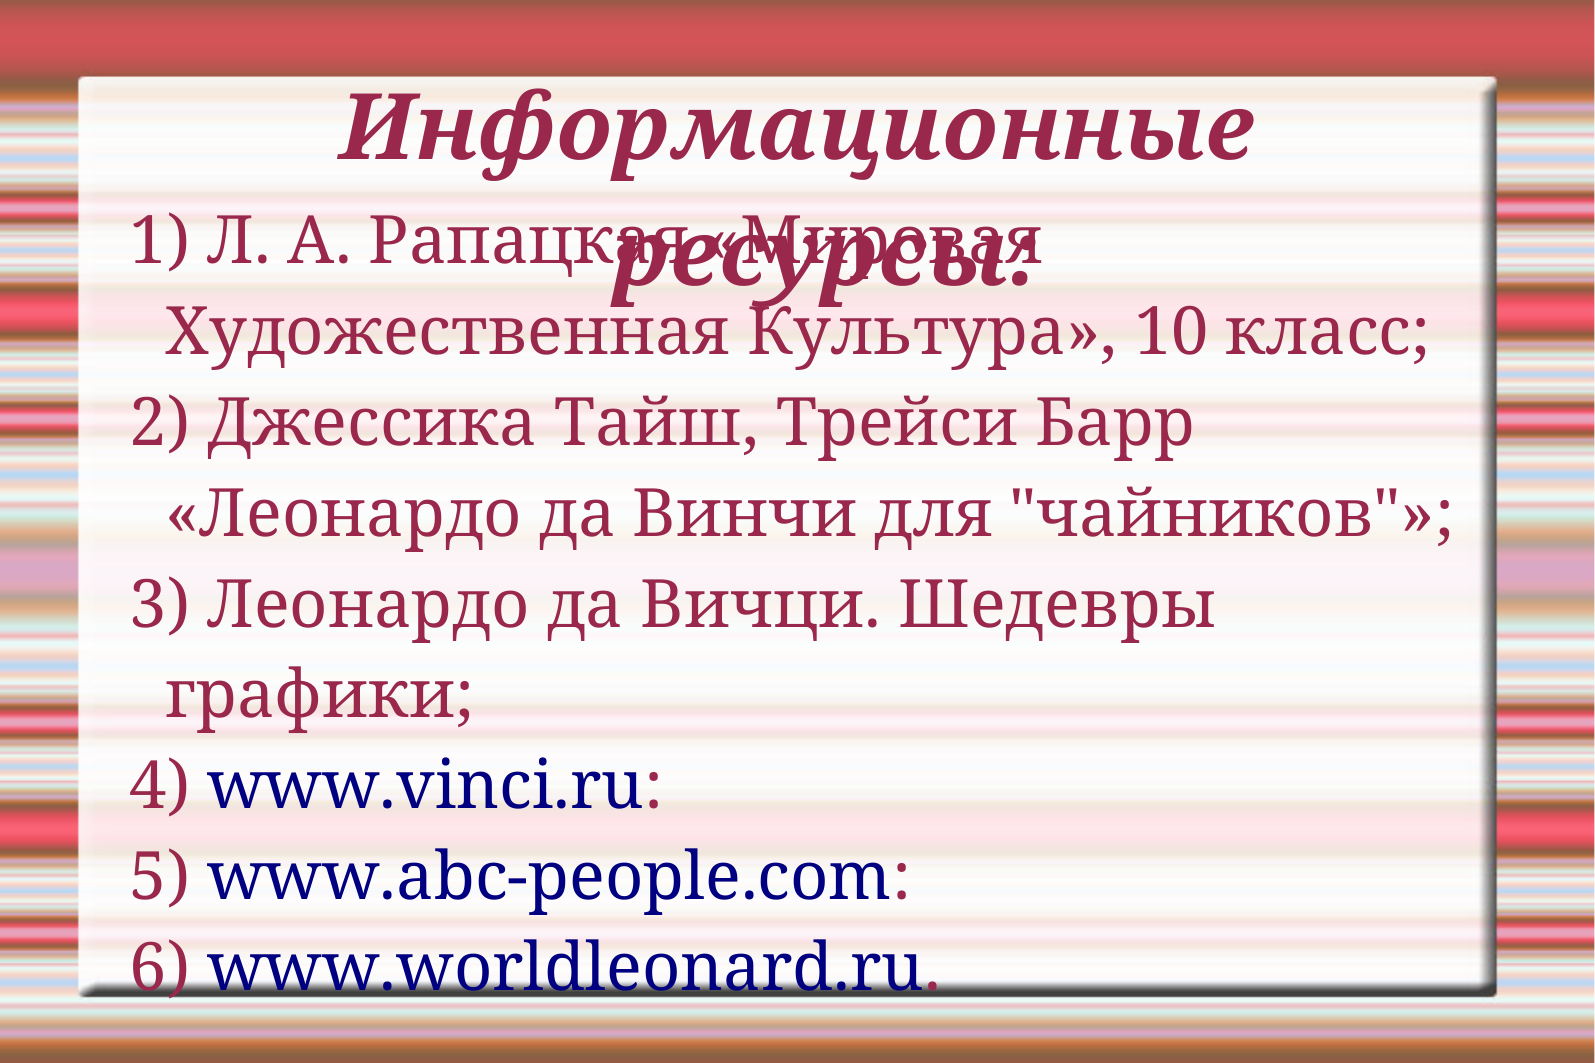

# Информационные ресурсы:
1) Л. А. Рапацкая «Мировая Художественная Культура», 10 класс;
2) Джессика Тайш, Трейси Барр «Леонардо да Винчи для "чайников"»;
3) Леонардо да Вичци. Шедевры графики;
4) www.vinci.ru:
5) www.abc-people.com:
6) www.worldleonard.ru.